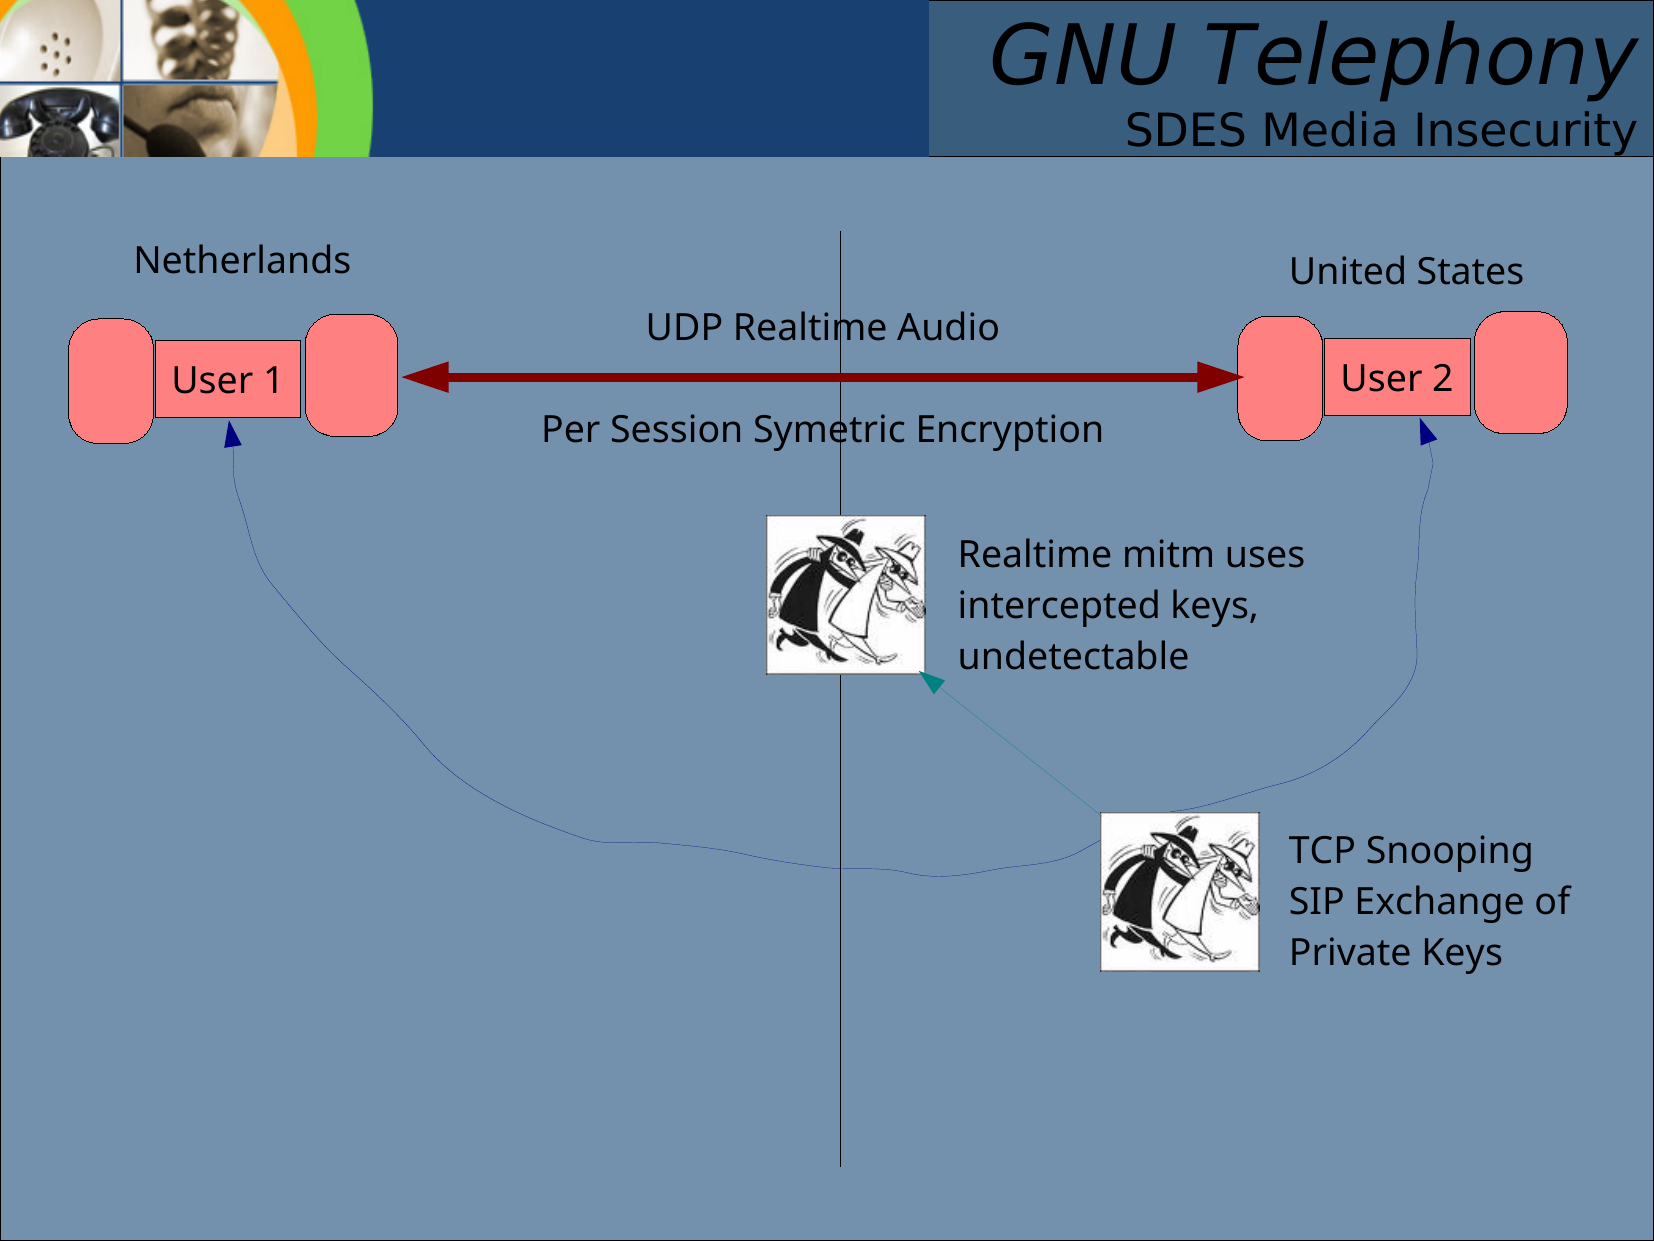

GNU Telephony
SDES Media Insecurity
Netherlands
United States
#
User 2
User 1
UDP Realtime Audio
Per Session Symetric Encryption
Realtime mitm uses
intercepted keys,
undetectable
TCP Snooping
SIP Exchange of
Private Keys